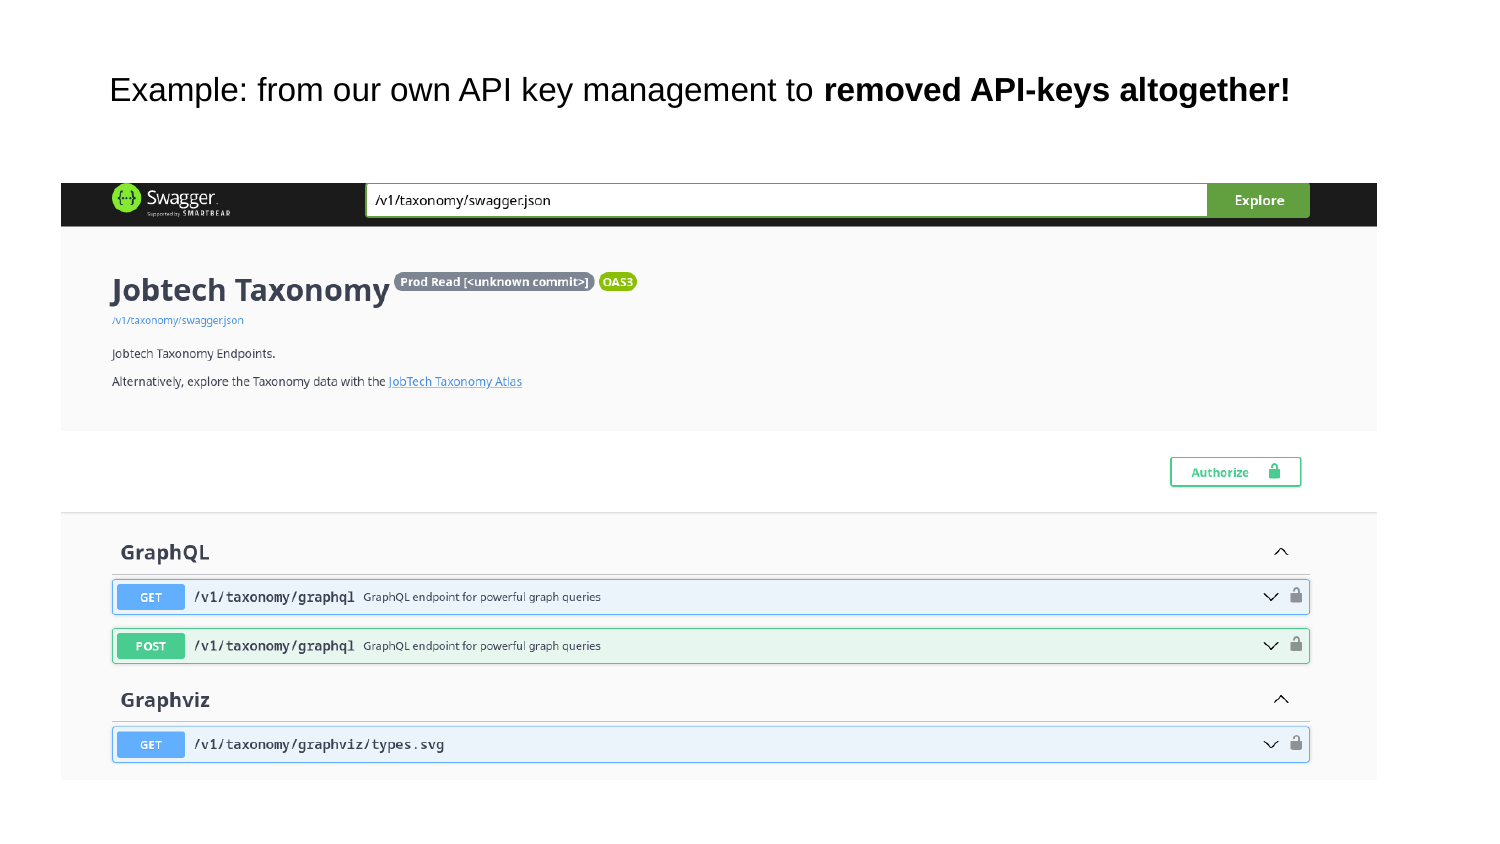

# Example: from our own API key management to removed API-keys altogether!